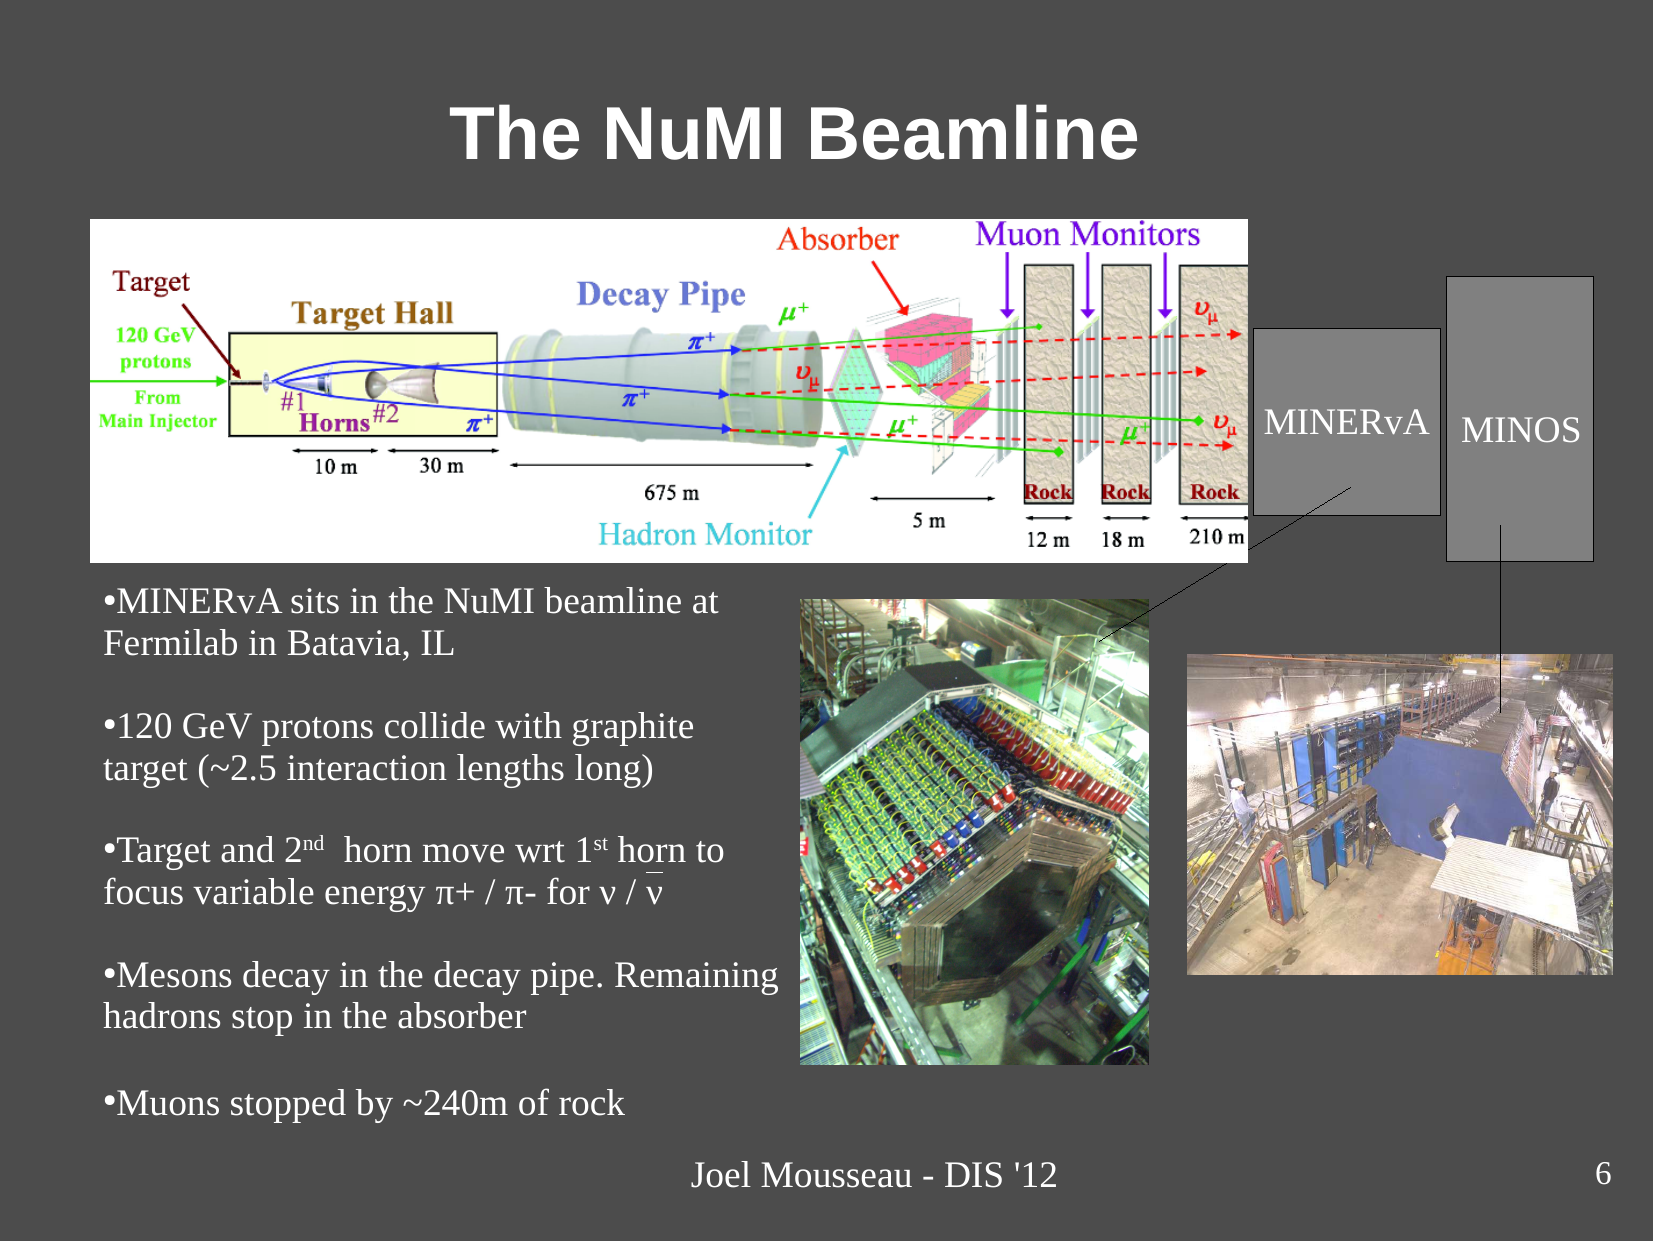

# The NuMI Beamline
MINERvA
MINOS
MINERvA sits in the NuMI beamline at Fermilab in Batavia, IL
120 GeV protons collide with graphite target (~2.5 interaction lengths long)
Target and 2nd horn move wrt 1st horn to focus variable energy π+ / π- for ν / ν
Mesons decay in the decay pipe. Remaining hadrons stop in the absorber
Muons stopped by ~240m of rock
Joel Mousseau - DIS '12
6